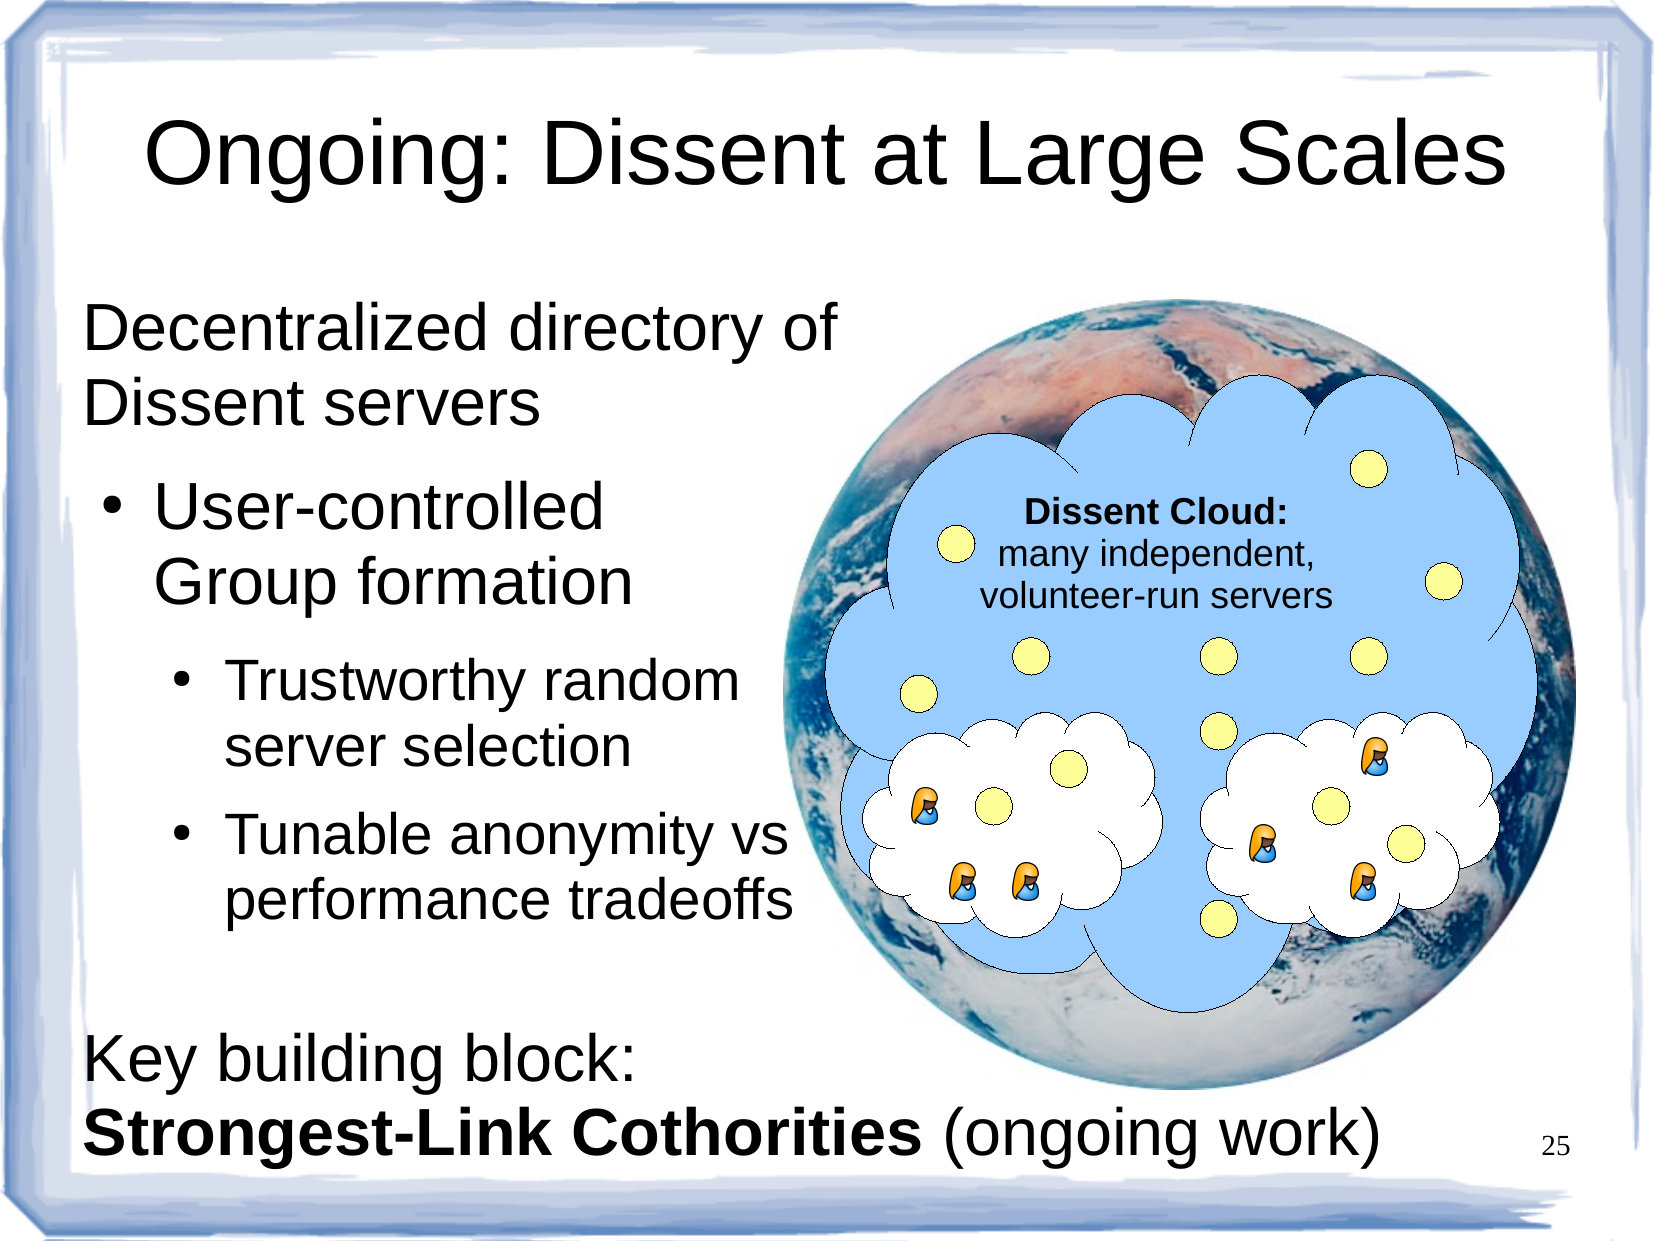

# Ongoing: Dissent at Large Scales
Decentralized directory of
Dissent servers
User-controlled
Group formation
Trustworthy random
server selection
Tunable anonymity vs
performance tradeoffs
Key building block:
Strongest-Link Cothorities (ongoing work)
Dissent Cloud:
many independent,
volunteer-run servers
25